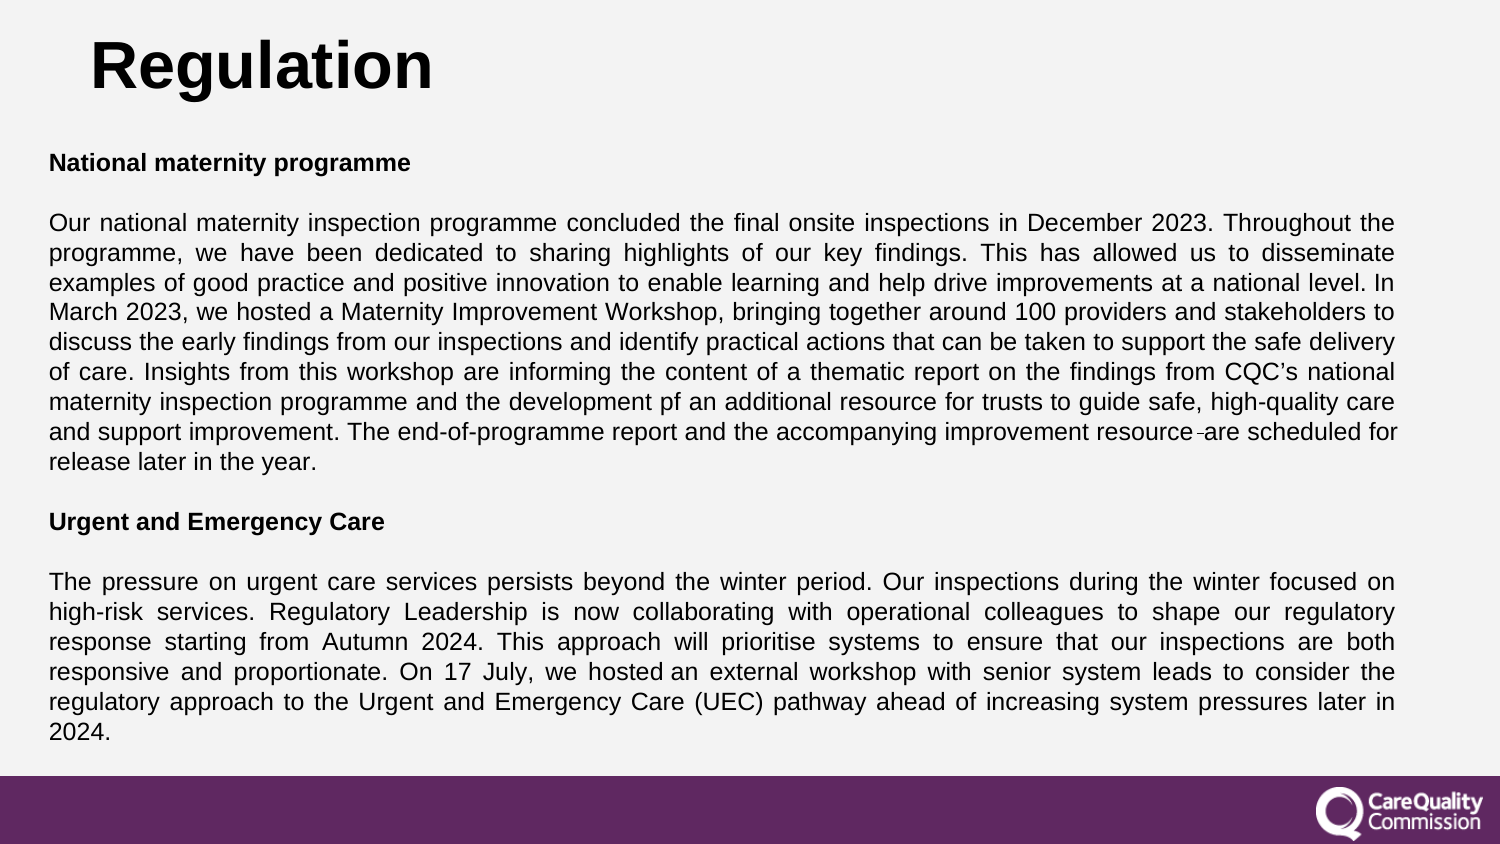

# Regulation
National maternity programme
Our national maternity inspection programme concluded the final onsite inspections in December 2023. Throughout the programme, we have been dedicated to sharing highlights of our key findings. This has allowed us to disseminate examples of good practice and positive innovation to enable learning and help drive improvements at a national level. In March 2023, we hosted a Maternity Improvement Workshop, bringing together around 100 providers and stakeholders to discuss the early findings from our inspections and identify practical actions that can be taken to support the safe delivery of care. Insights from this workshop are informing the content of a thematic report on the findings from CQC’s national maternity inspection programme and the development pf an additional resource for trusts to guide safe, high-quality care and support improvement. The end-of-programme report and the accompanying improvement resource are scheduled for release later in the year.
Urgent and Emergency Care
The pressure on urgent care services persists beyond the winter period. Our inspections during the winter focused on high-risk services. Regulatory Leadership is now collaborating with operational colleagues to shape our regulatory response starting from Autumn 2024. This approach will prioritise systems to ensure that our inspections are both responsive and proportionate. On 17 July, we hosted an external workshop with senior system leads to consider the regulatory approach to the Urgent and Emergency Care (UEC) pathway ahead of increasing system pressures later in 2024.